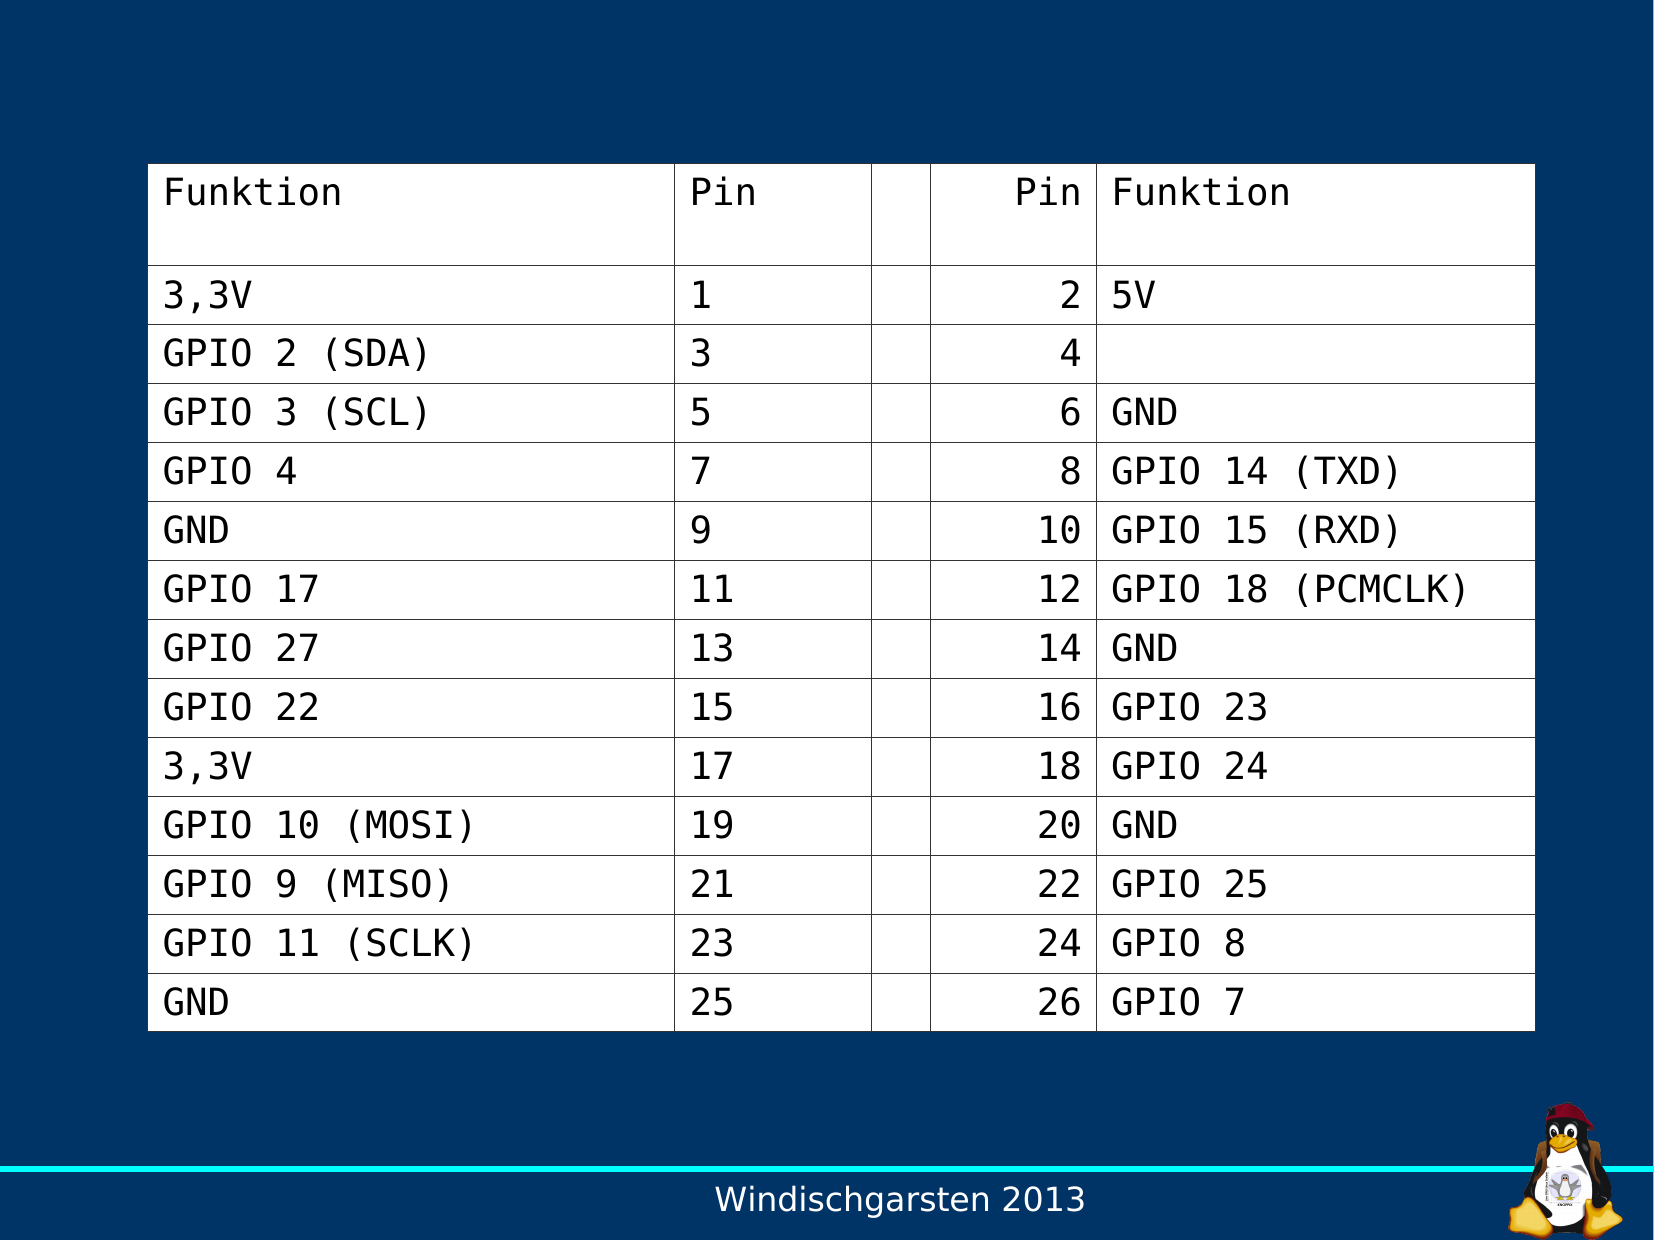

| Funktion | Pin | | Pin | Funktion |
| --- | --- | --- | --- | --- |
| 3,3V | 1 | | 2 | 5V |
| GPIO 2 (SDA) | 3 | | 4 | |
| GPIO 3 (SCL) | 5 | | 6 | GND |
| GPIO 4 | 7 | | 8 | GPIO 14 (TXD) |
| GND | 9 | | 10 | GPIO 15 (RXD) |
| GPIO 17 | 11 | | 12 | GPIO 18 (PCMCLK) |
| GPIO 27 | 13 | | 14 | GND |
| GPIO 22 | 15 | | 16 | GPIO 23 |
| 3,3V | 17 | | 18 | GPIO 24 |
| GPIO 10 (MOSI) | 19 | | 20 | GND |
| GPIO 9 (MISO) | 21 | | 22 | GPIO 25 |
| GPIO 11 (SCLK) | 23 | | 24 | GPIO 8 |
| GND | 25 | | 26 | GPIO 7 |